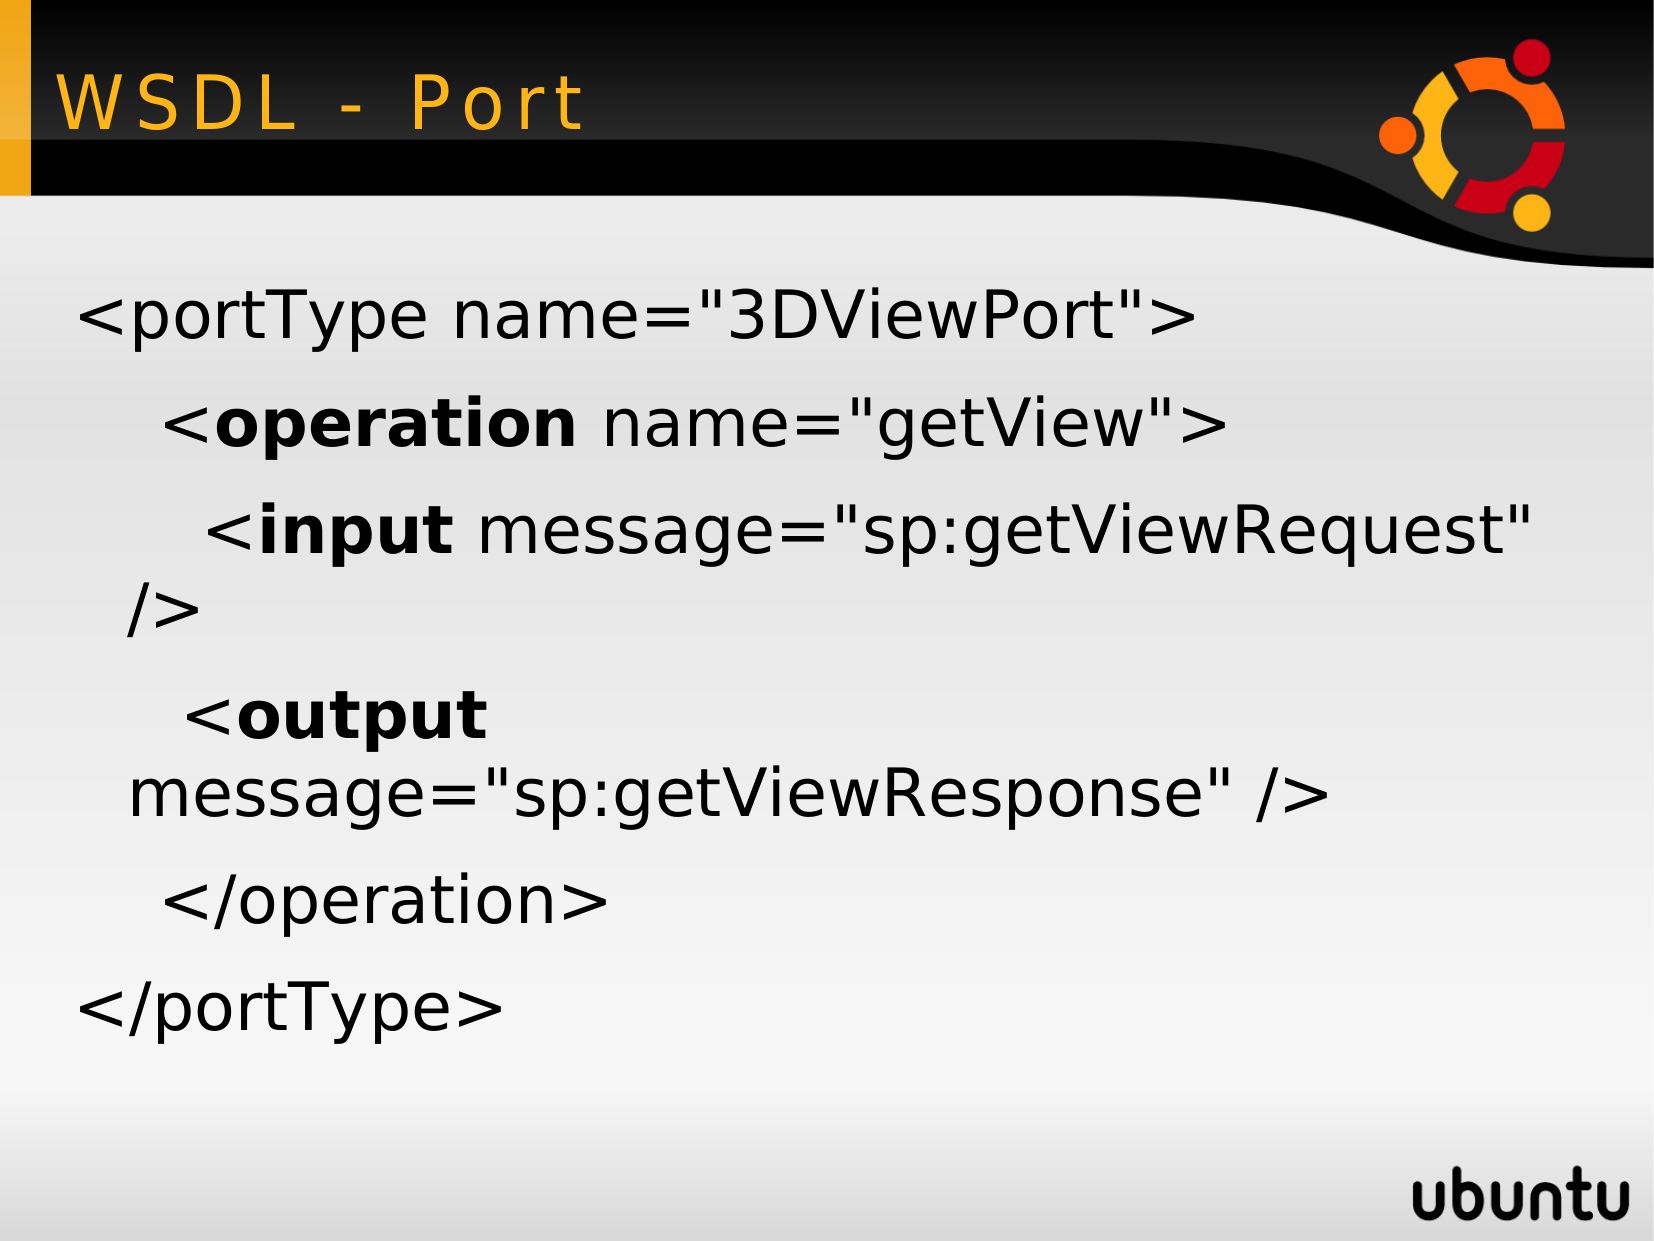

# WSDL - Port
<portType name="3DViewPort">
 <operation name="getView">
 <input message="sp:getViewRequest" />
 <output message="sp:getViewResponse" />
 </operation>
</portType>